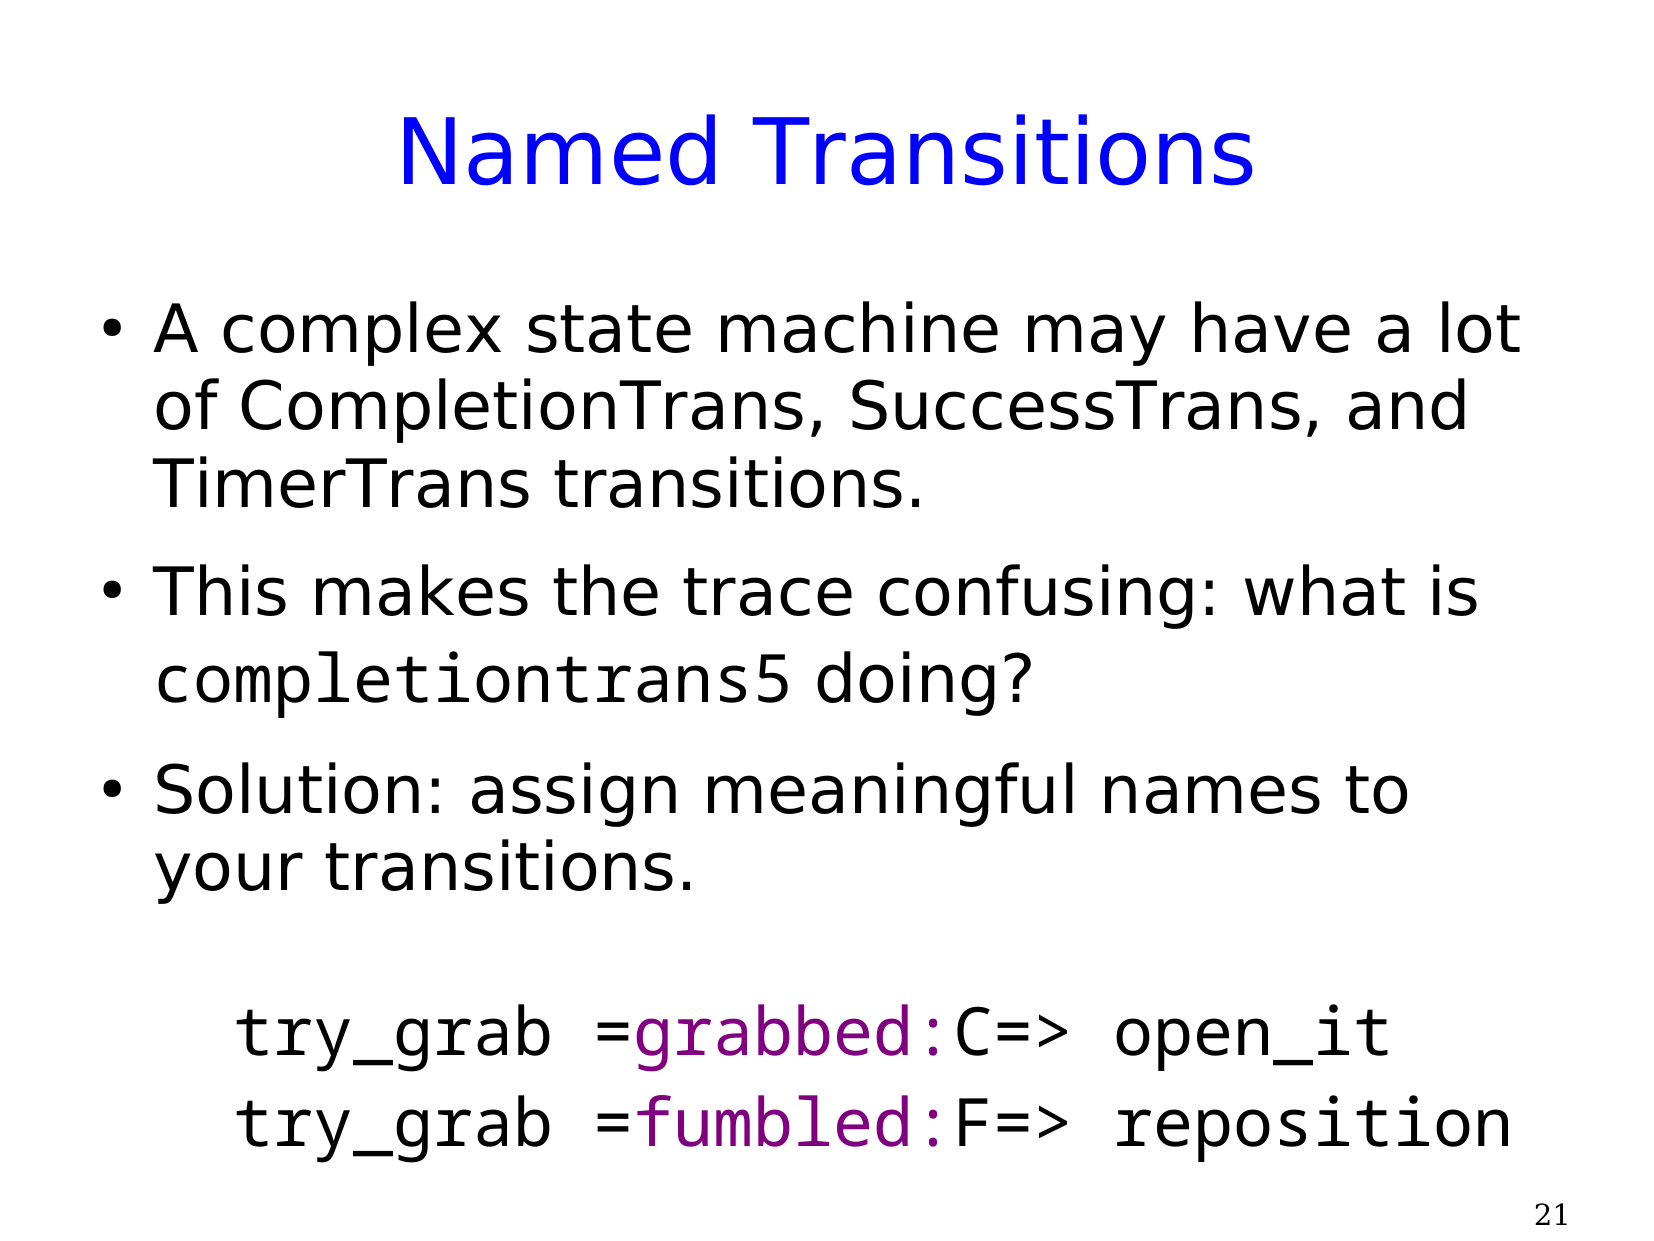

# Named Transitions
A complex state machine may have a lot of CompletionTrans, SuccessTrans, and TimerTrans transitions.
This makes the trace confusing: what is completiontrans5 doing?
Solution: assign meaningful names to your transitions.
 try_grab =grabbed:C=> open_it
 try_grab =fumbled:F=> reposition
21